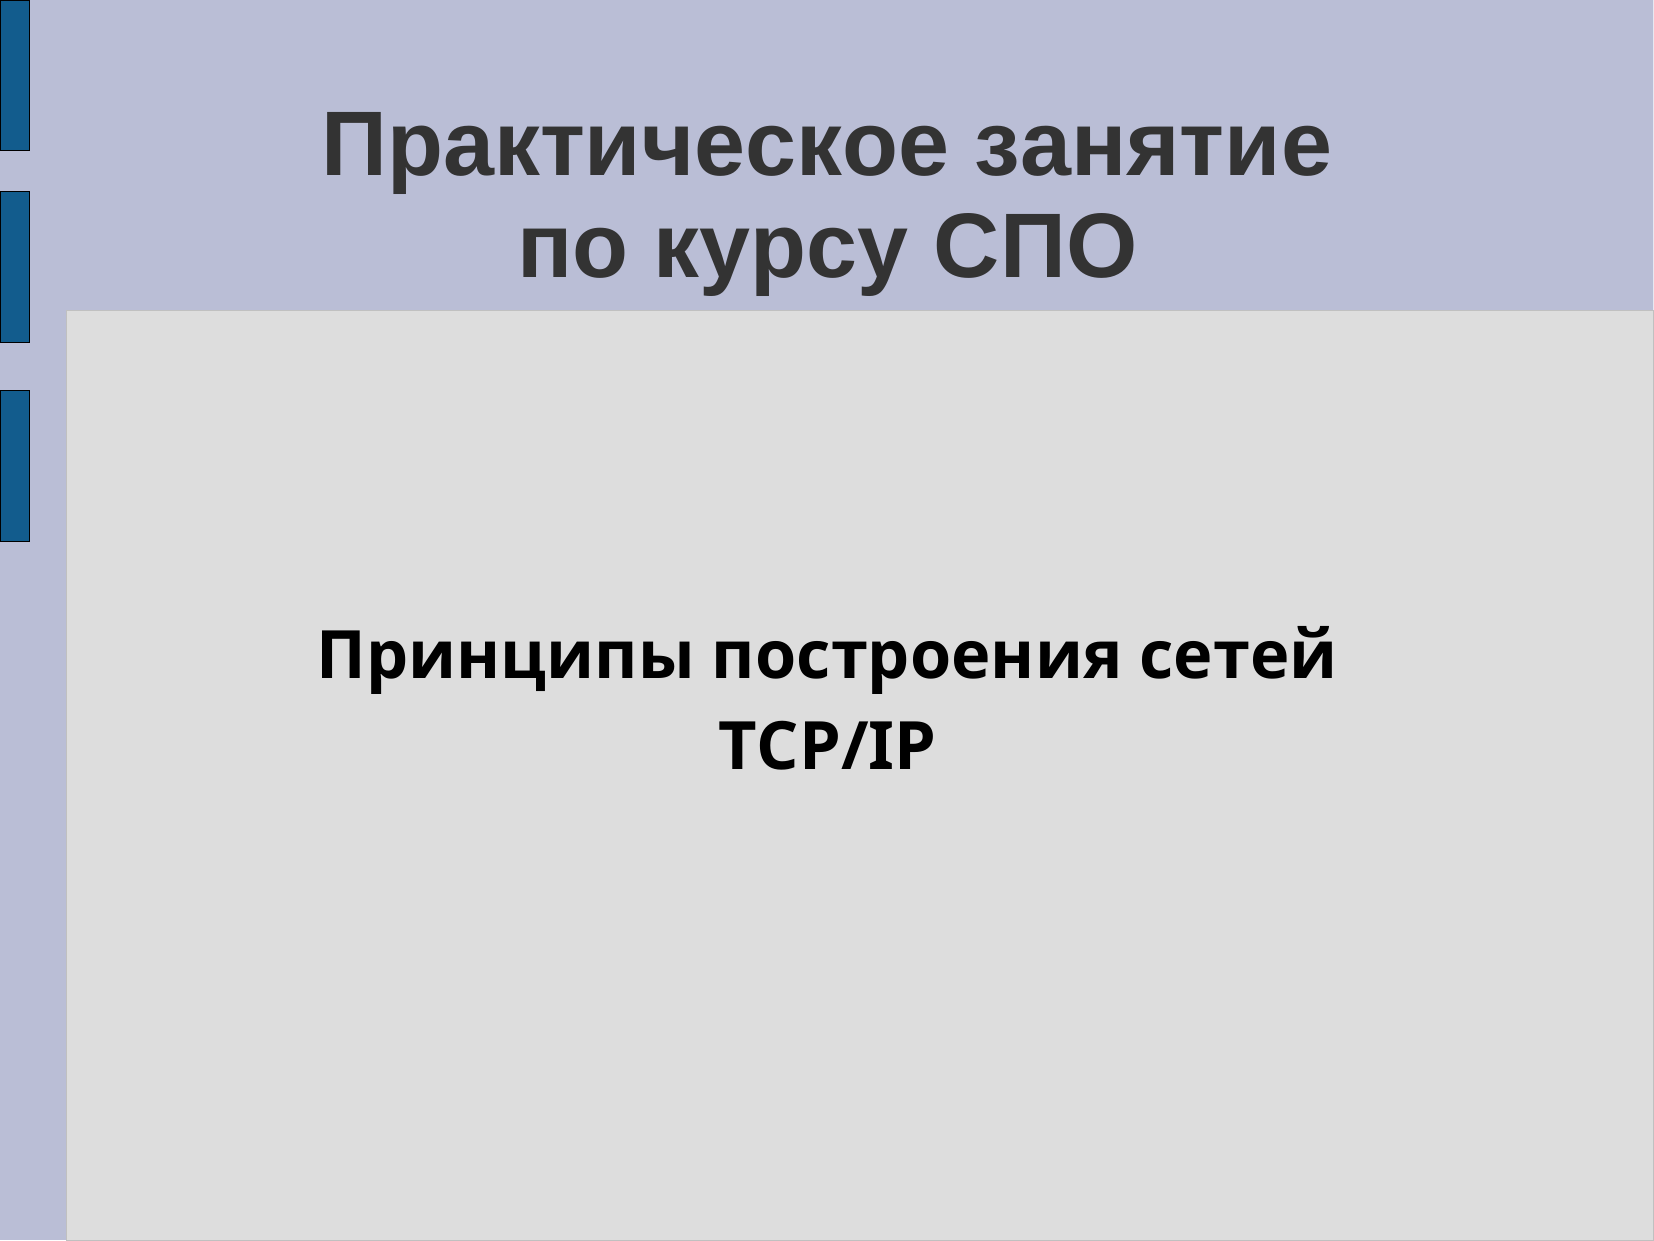

# Практическое занятие по курсу СПО
Принципы построения сетей
TCP/IP